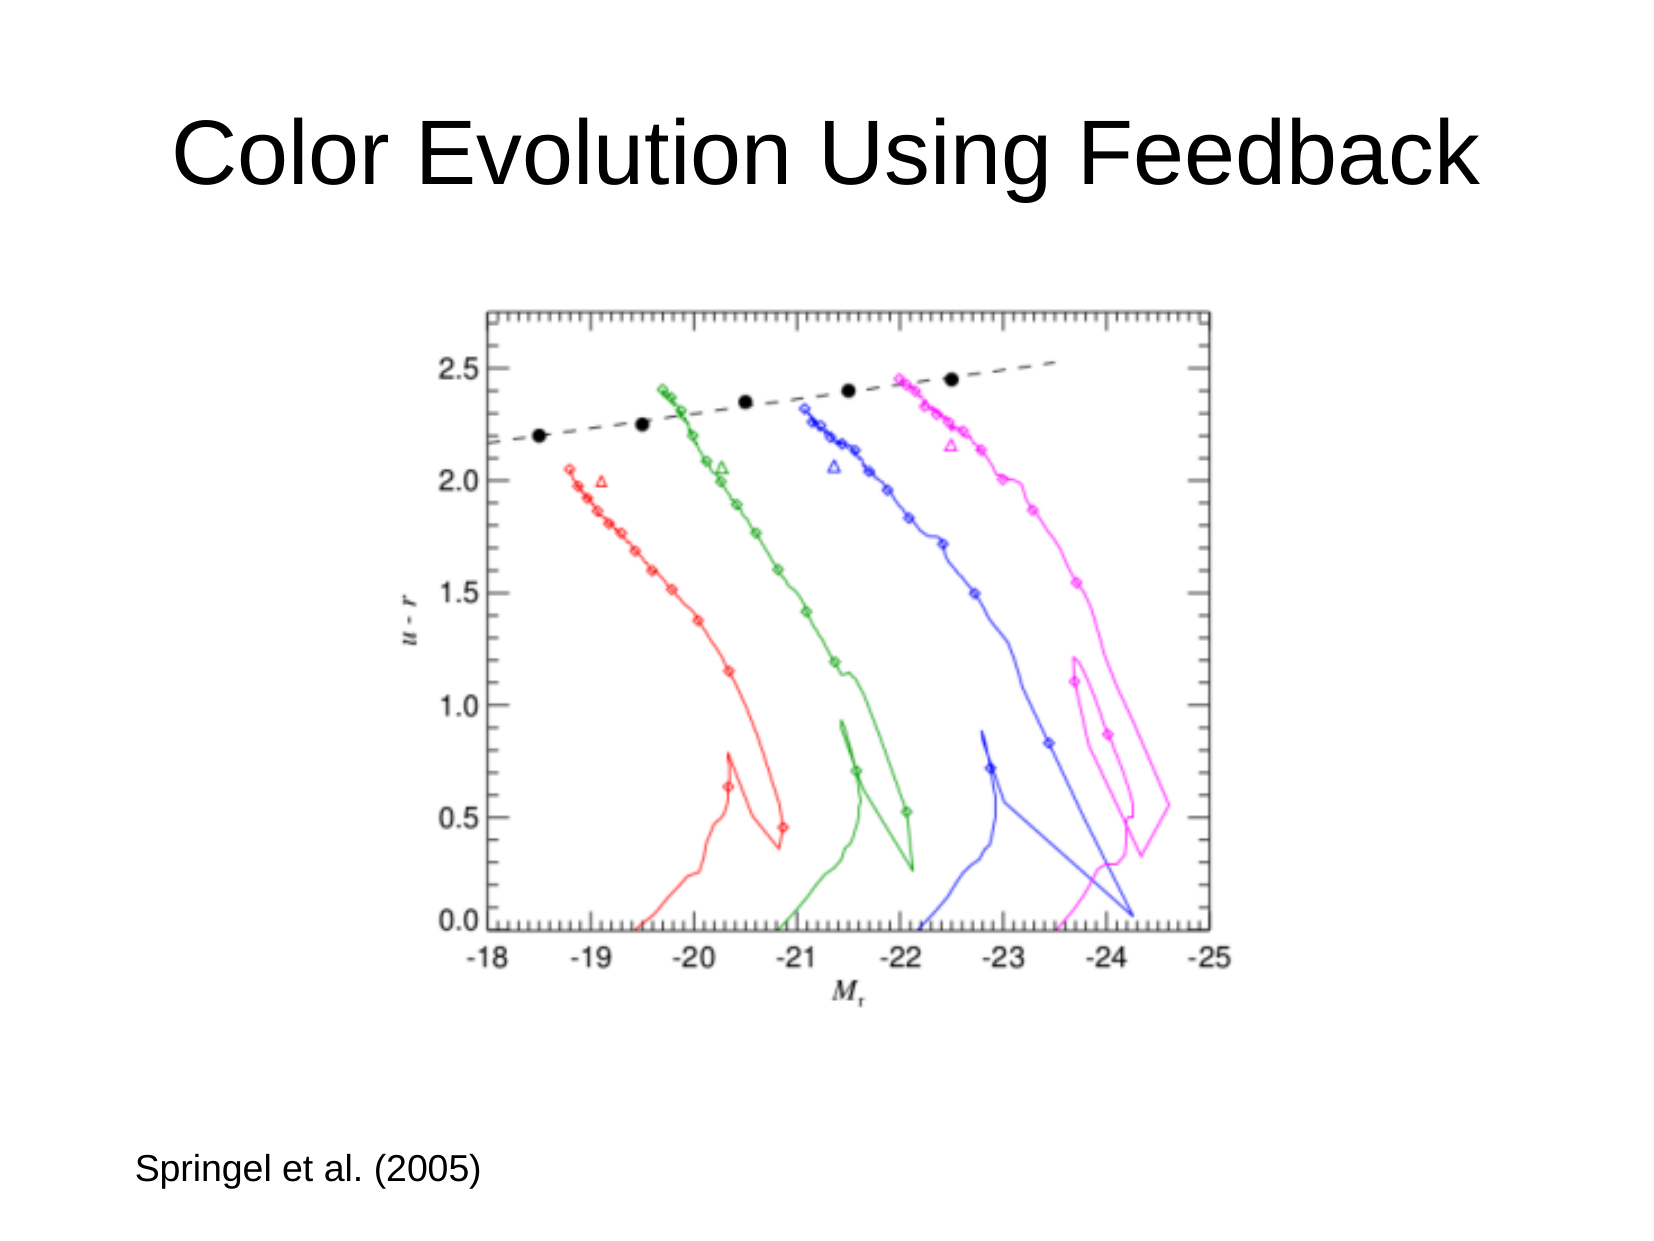

# Color Evolution Using Feedback
Springel et al. (2005)